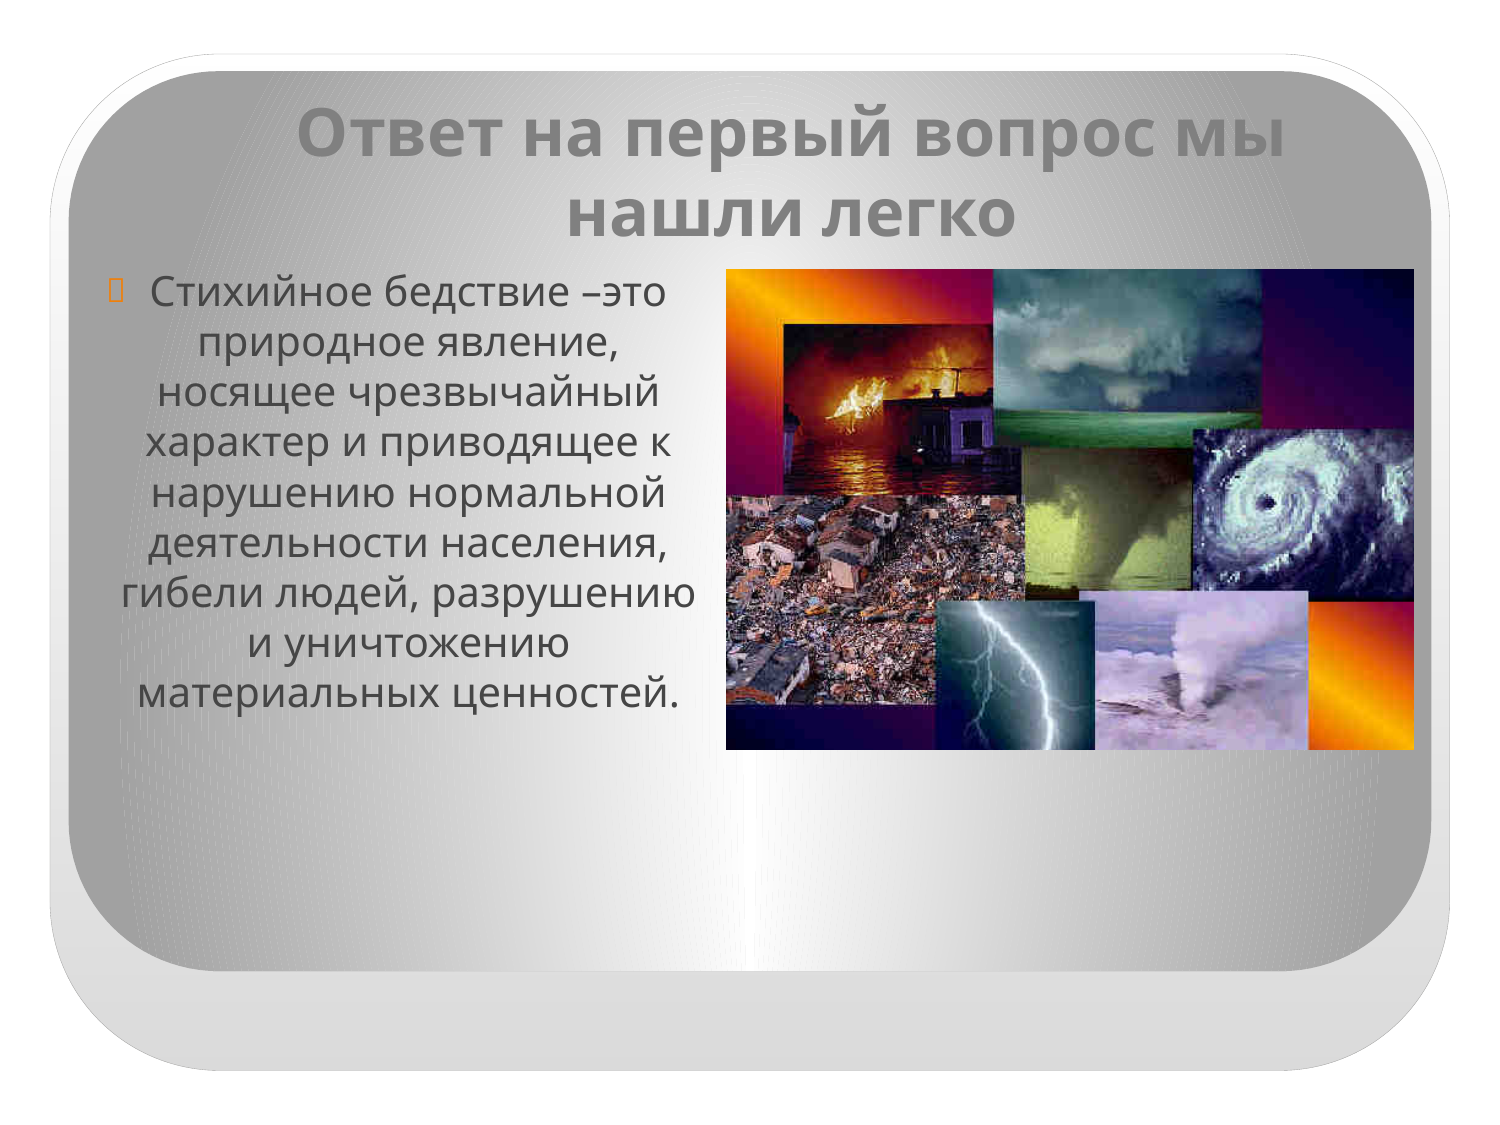

# Ответ на первый вопрос мы нашли легко
Стихийное бедствие –это природное явление, носящее чрезвычайный характер и приводящее к нарушению нормальной деятельности населения, гибели людей, разрушению и уничтожению материальных ценностей.